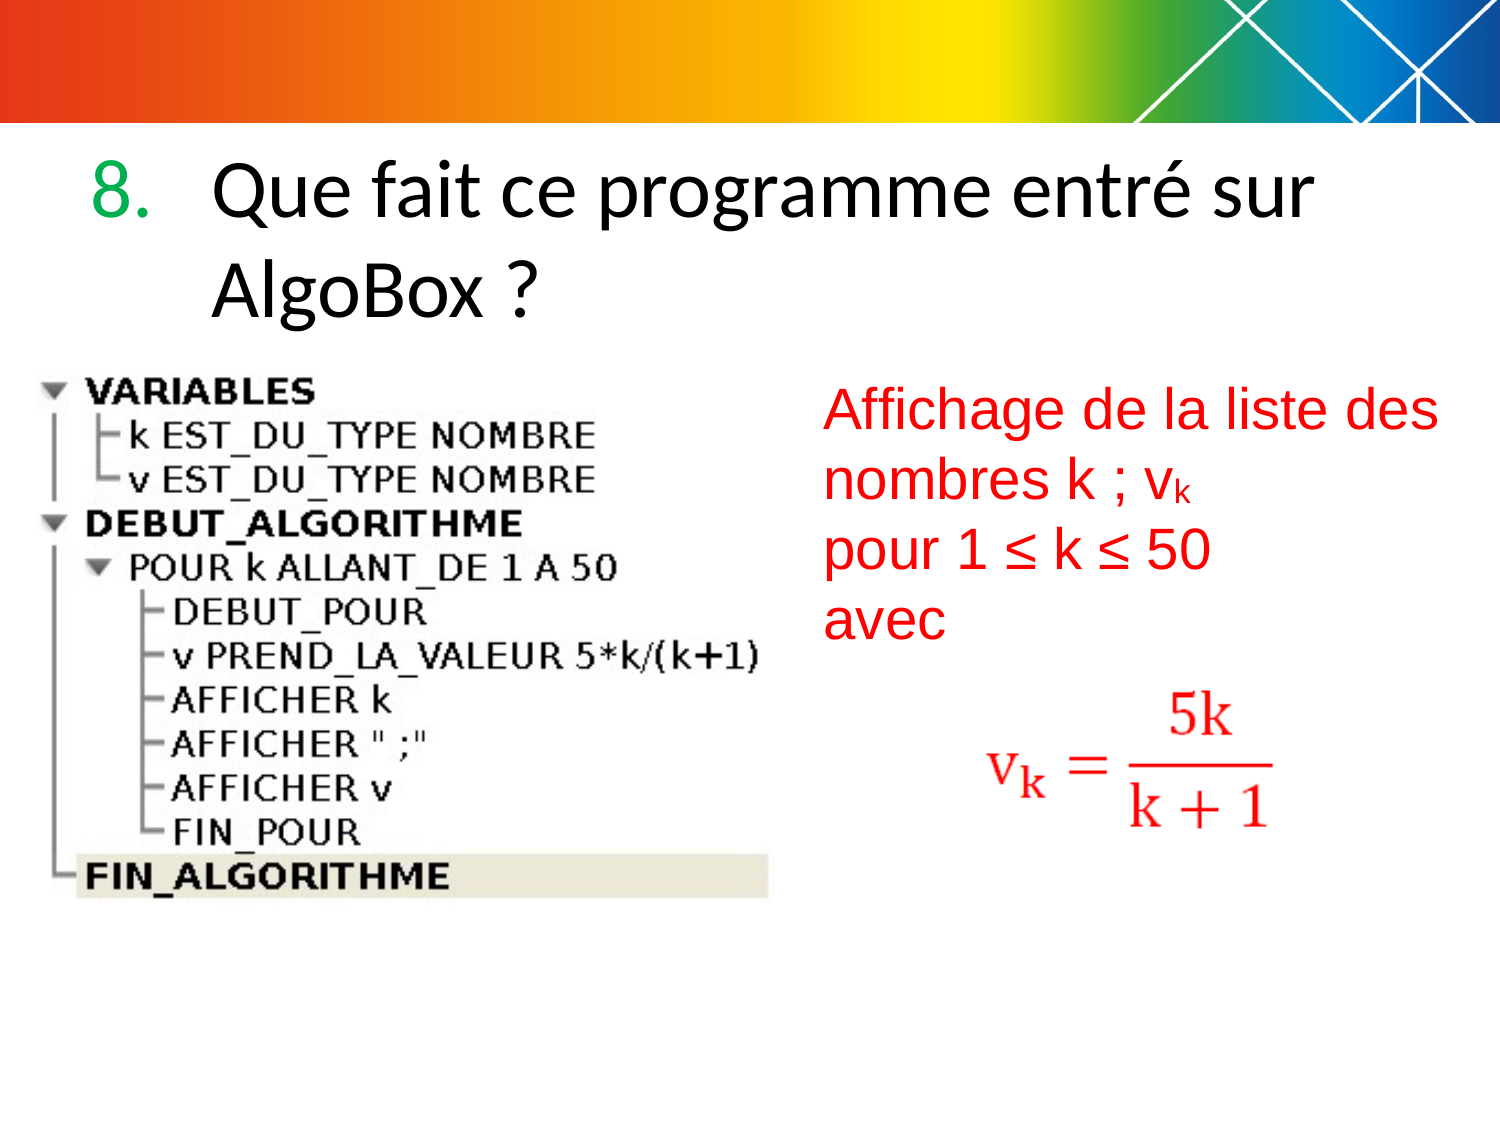

# Que fait ce programme entré sur AlgoBox ?
Affichage de la liste des nombres k ; vk
pour 1 ≤ k ≤ 50
avec